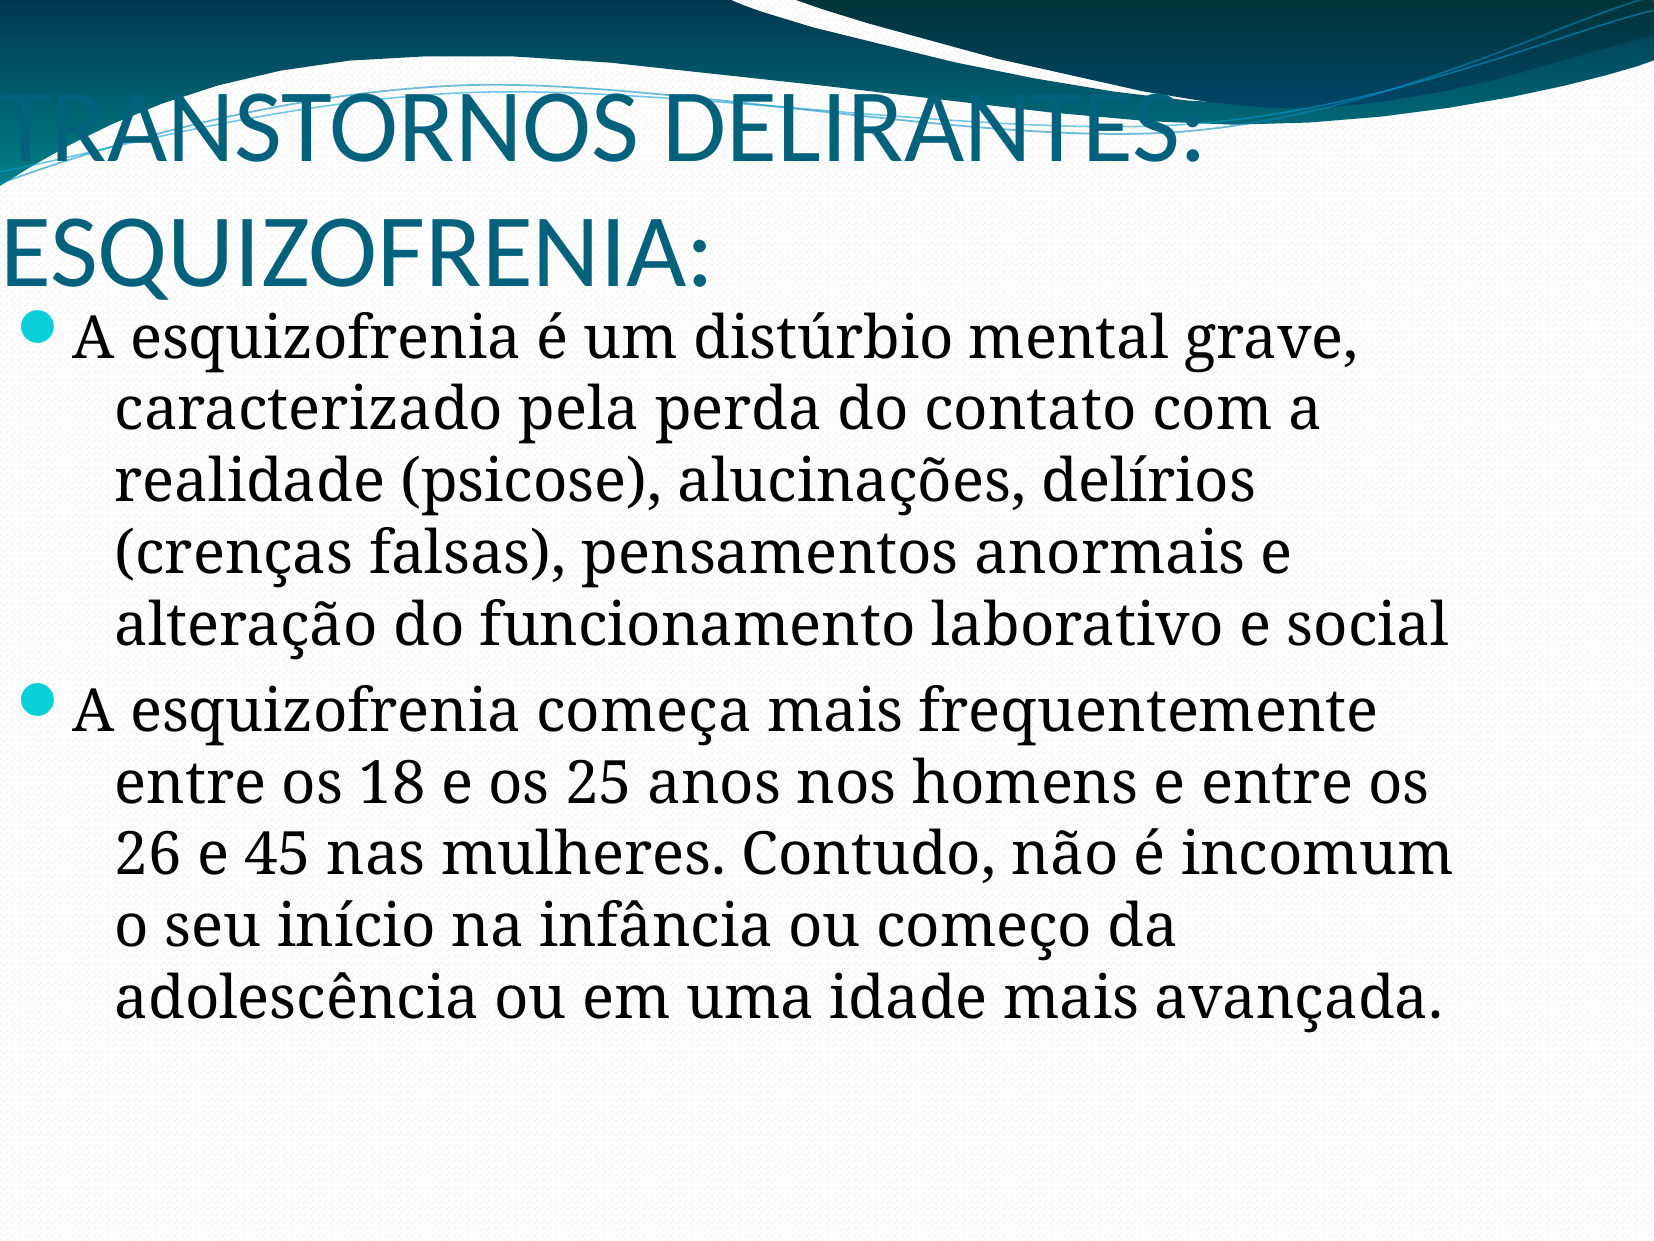

# TRANSTORNOS DELIRANTES: ESQUIZOFRENIA:
A esquizofrenia é um distúrbio mental grave, caracterizado pela perda do contato com a realidade (psicose), alucinações, delírios (crenças falsas), pensamentos anormais e alteração do funcionamento laborativo e social
A esquizofrenia começa mais frequentemente entre os 18 e os 25 anos nos homens e entre os 26 e 45 nas mulheres. Contudo, não é incomum o seu início na infância ou começo da adolescência ou em uma idade mais avançada.